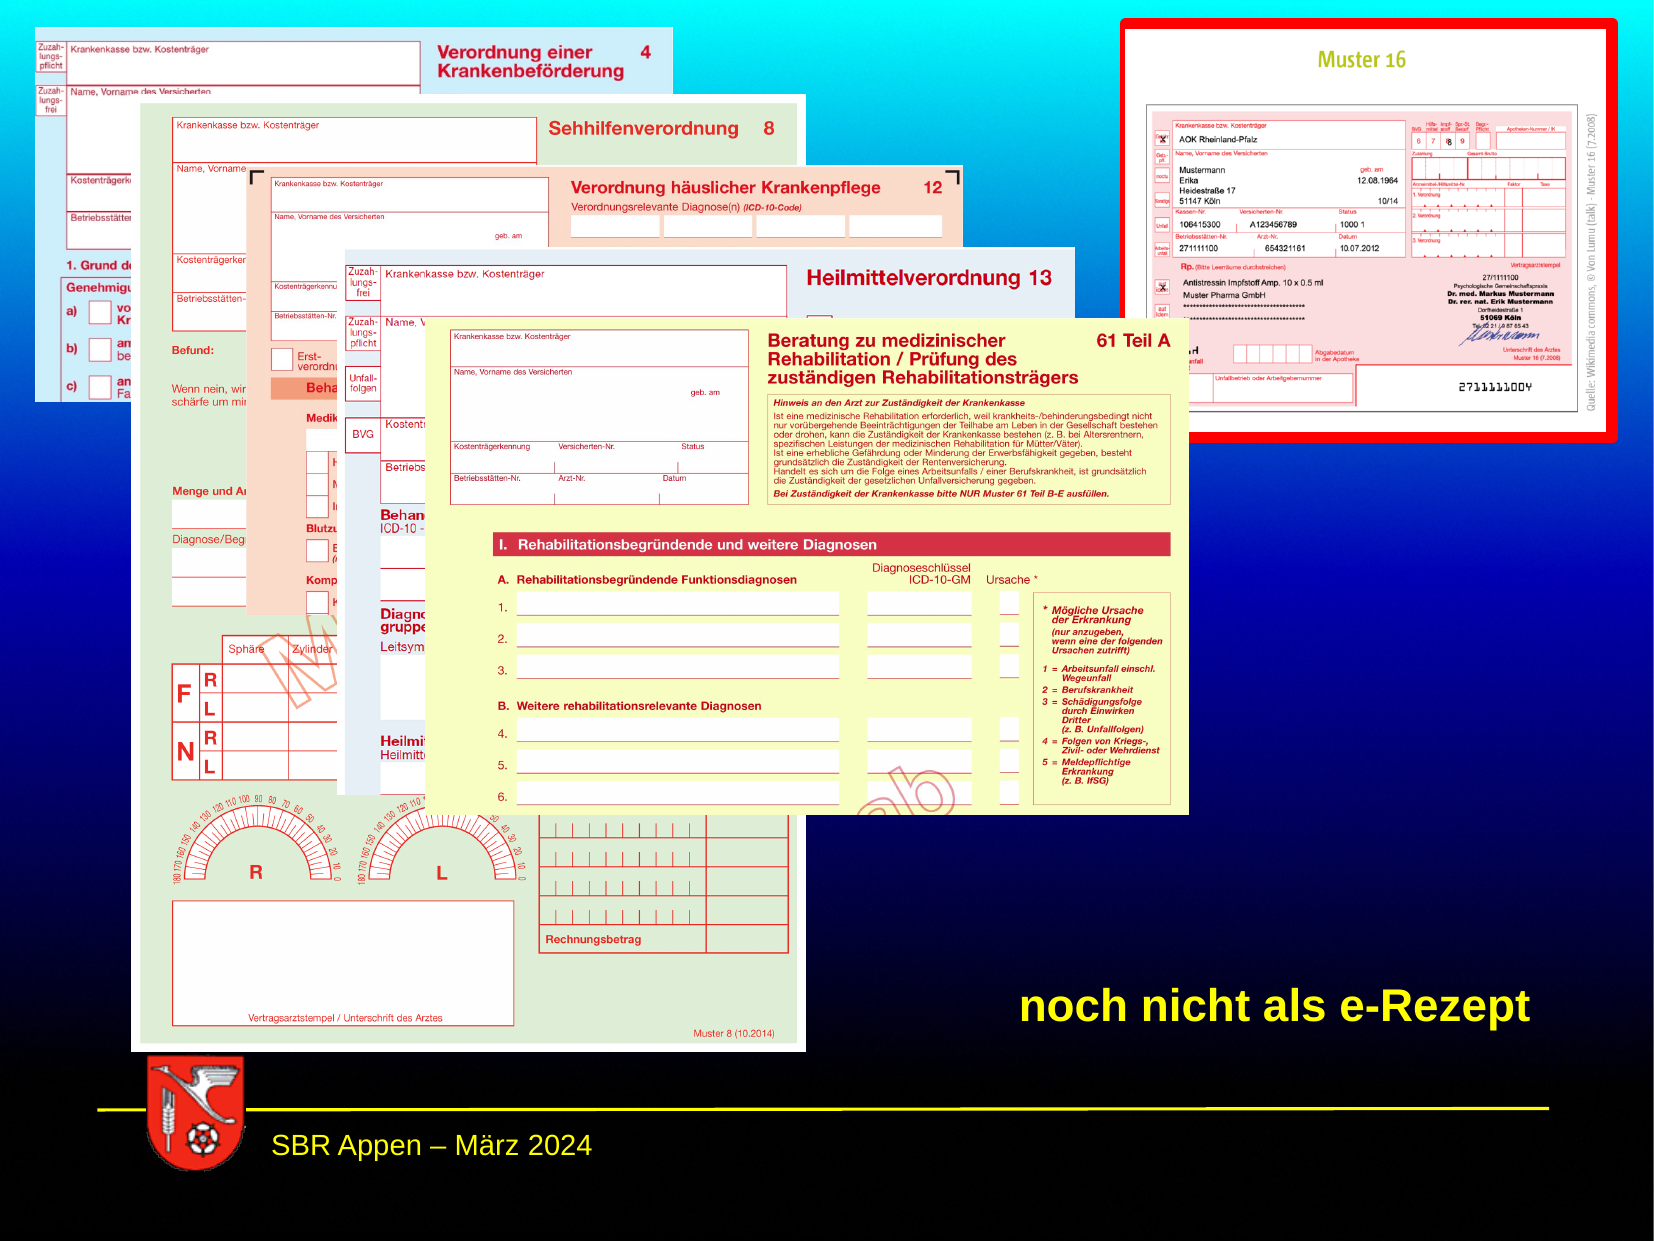

noch nicht als e-Rezept
SBR Appen – März 2024